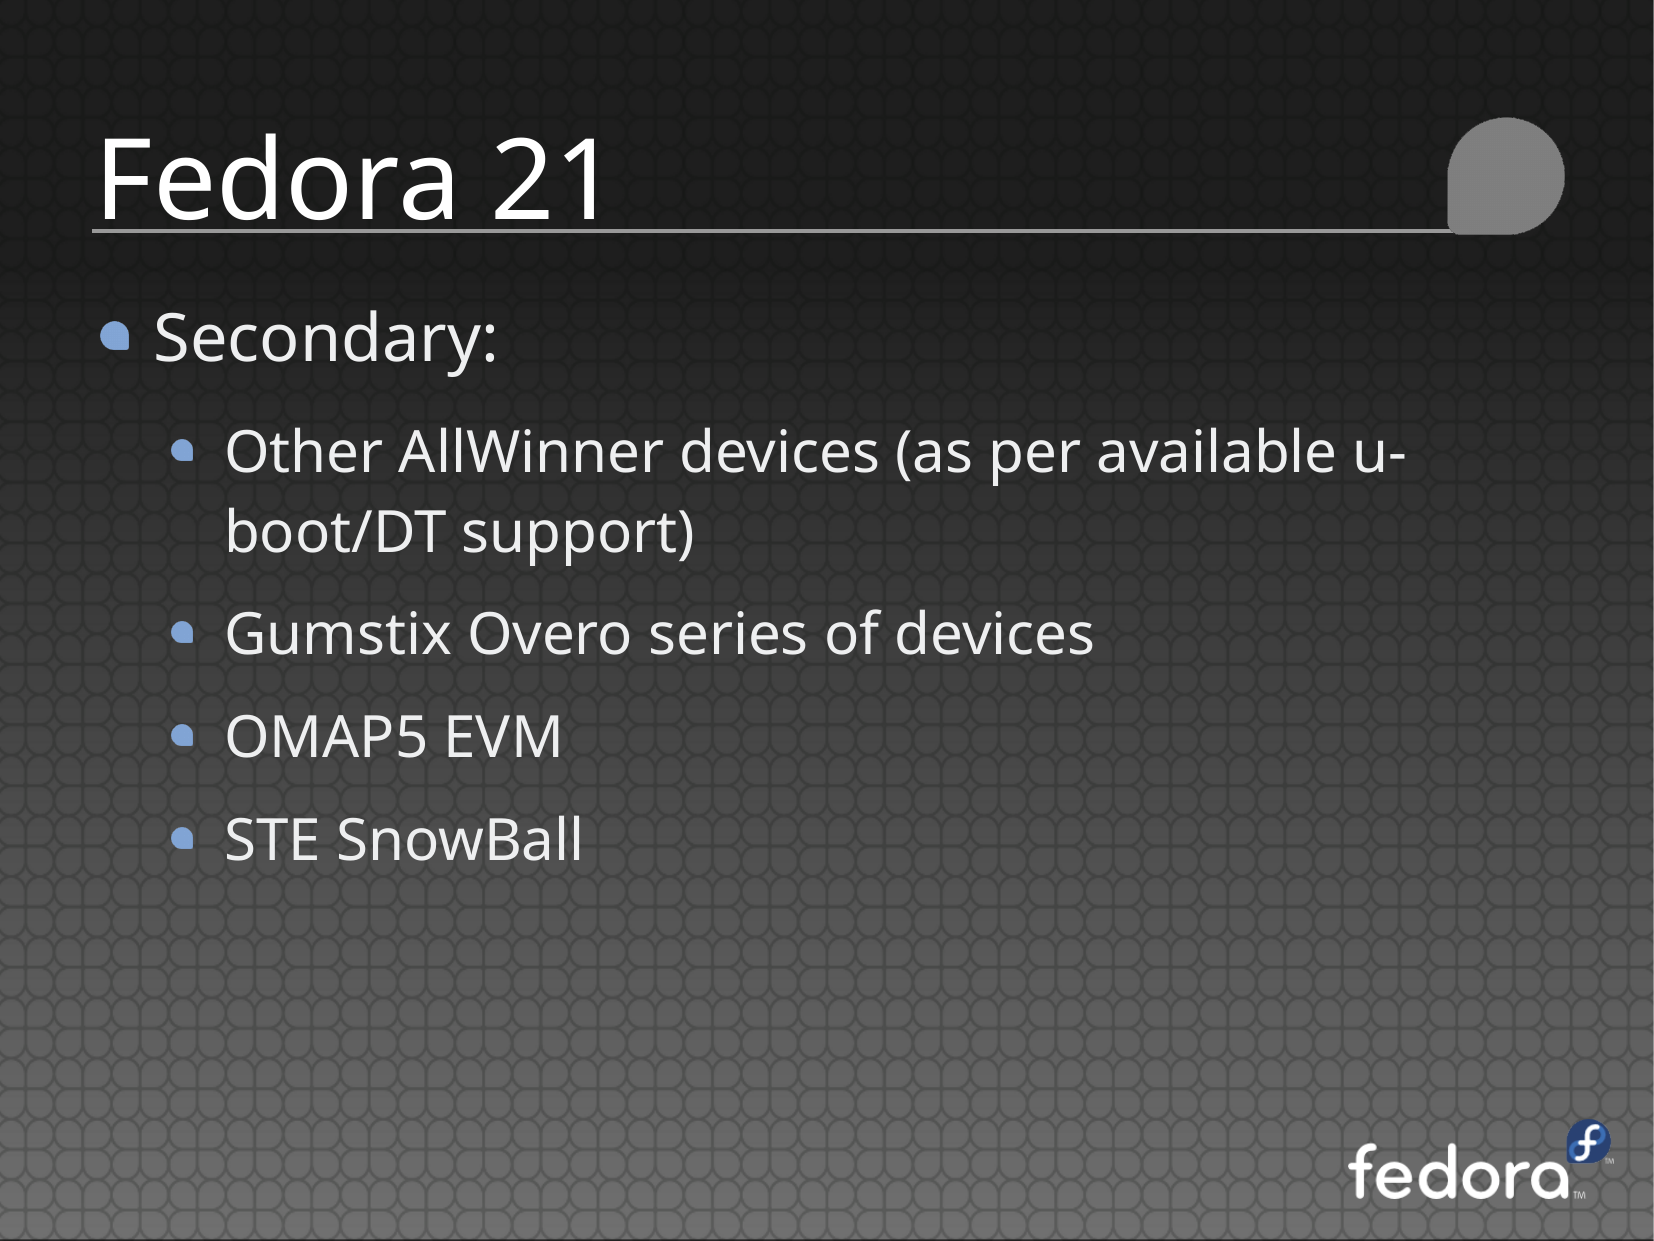

Fedora 21
# Secondary:
Other AllWinner devices (as per available u-boot/DT support)
Gumstix Overo series of devices
OMAP5 EVM
STE SnowBall